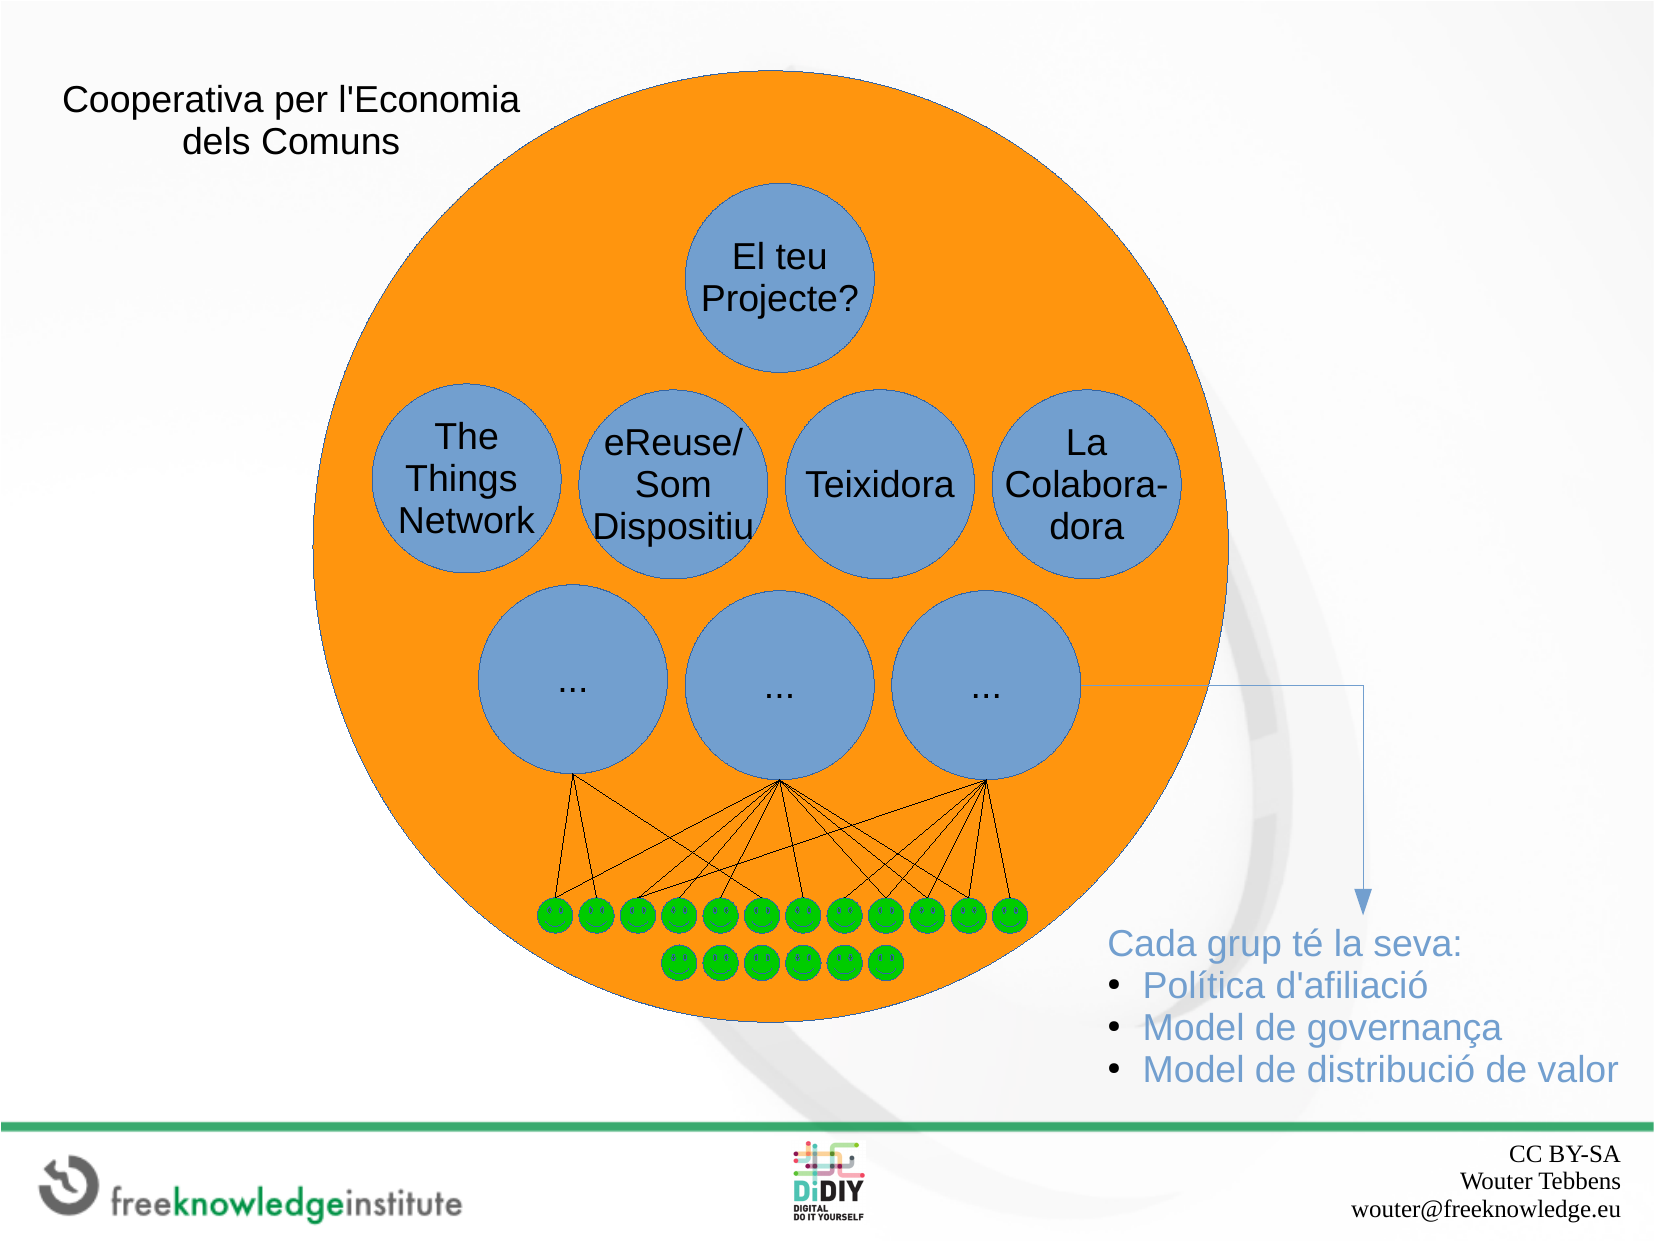

Cooperativa per l'Economia
dels Comuns
El teu
Projecte?
The
Things
Network
Teixidora
La
Colabora-
dora
eReuse/
Som
Dispositiu
...
...
...
Cada grup té la seva:
Política d'afiliació
Model de governança
Model de distribució de valor